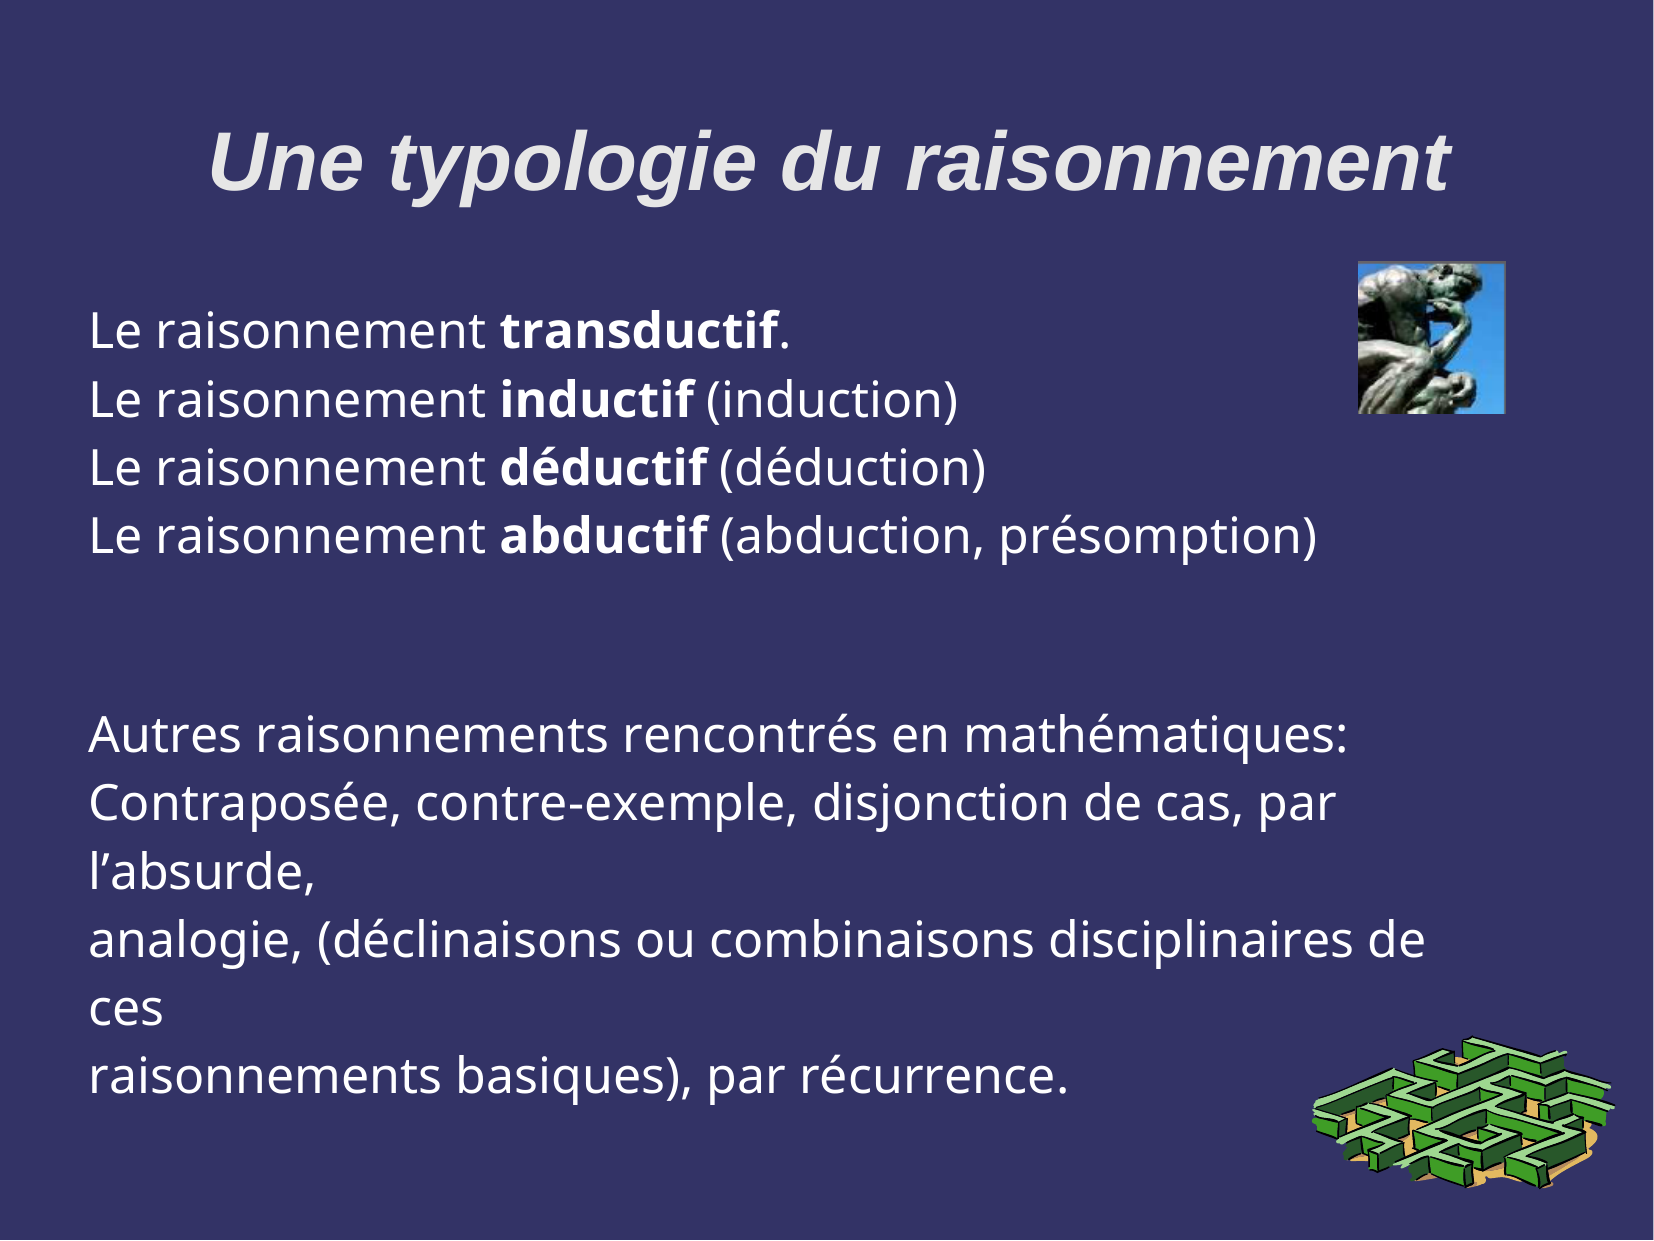

# Une typologie du raisonnement
Le raisonnement transductif.
Le raisonnement inductif (induction)
Le raisonnement déductif (déduction)
Le raisonnement abductif (abduction, présomption)
Autres raisonnements rencontrés en mathématiques:
Contraposée, contre-exemple, disjonction de cas, par l’absurde,
analogie, (déclinaisons ou combinaisons disciplinaires de ces
raisonnements basiques), par récurrence.